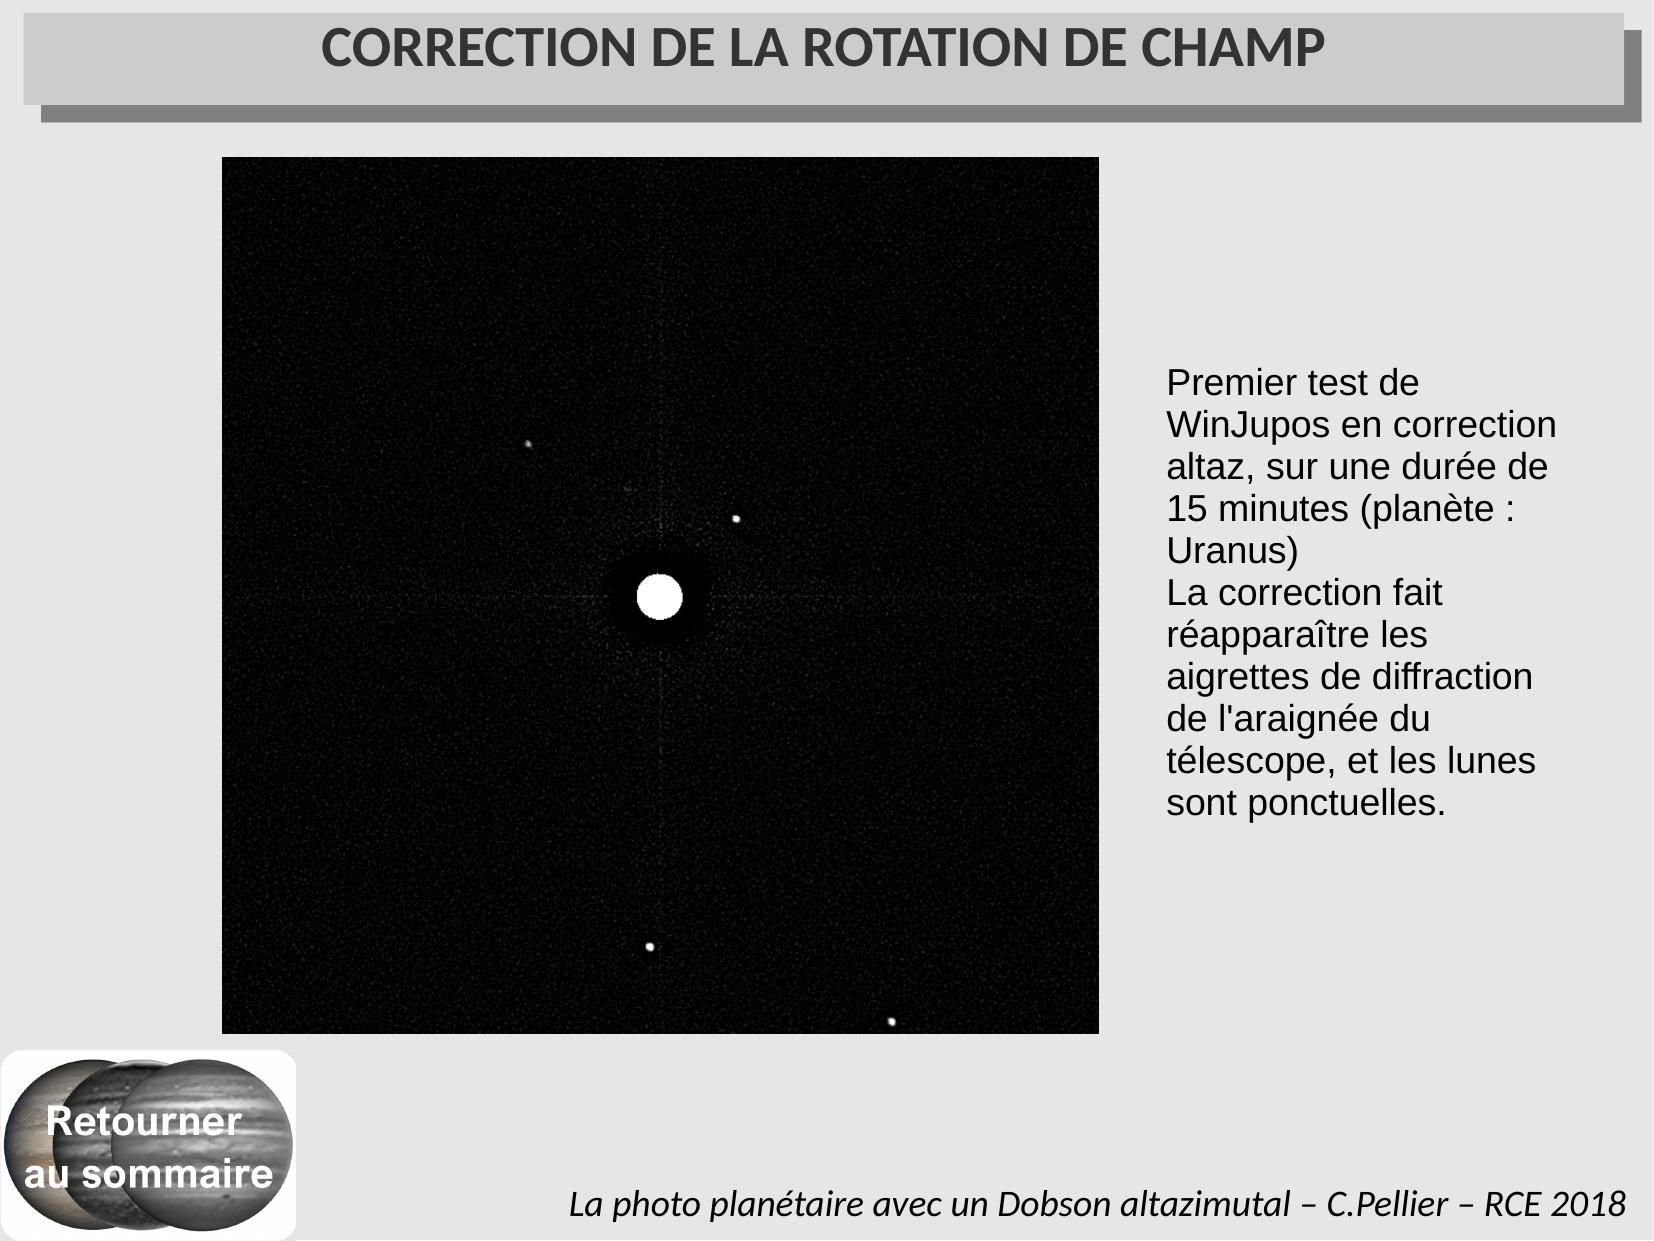

CORRECTION DE LA ROTATION DE CHAMP
Premier test de WinJupos en correction altaz, sur une durée de 15 minutes (planète : Uranus)
La correction fait réapparaître les aigrettes de diffraction de l'araignée du télescope, et les lunes sont ponctuelles.
La photo planétaire avec un Dobson altazimutal – C.Pellier – RCE 2018